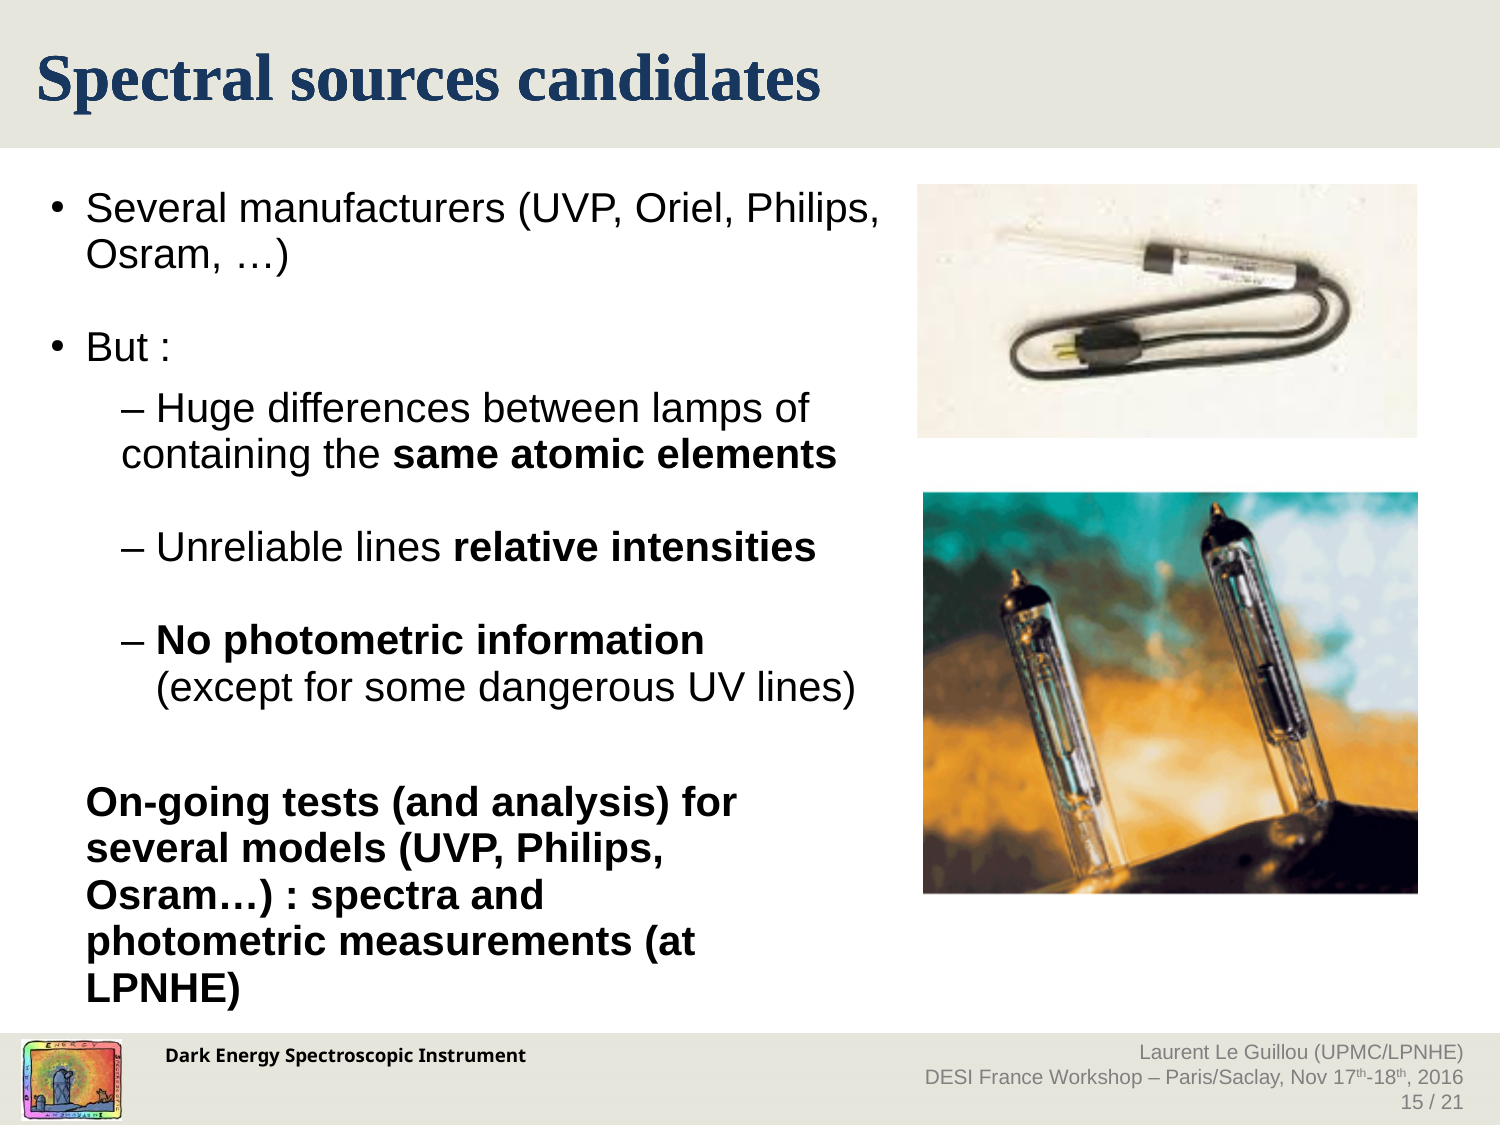

# Spectral sources candidates
Spectral sources candidates
Spectral sources candidates
Spectral sources candidates
Several manufacturers (UVP, Oriel, Philips, Osram, …)
But :
– Huge differences between lamps of containing the same atomic elements
– Unreliable lines relative intensities
– No photometric information
 (except for some dangerous UV lines)
On-going tests (and analysis) for several models (UVP, Philips, Osram…) : spectra and photometric measurements (at LPNHE)